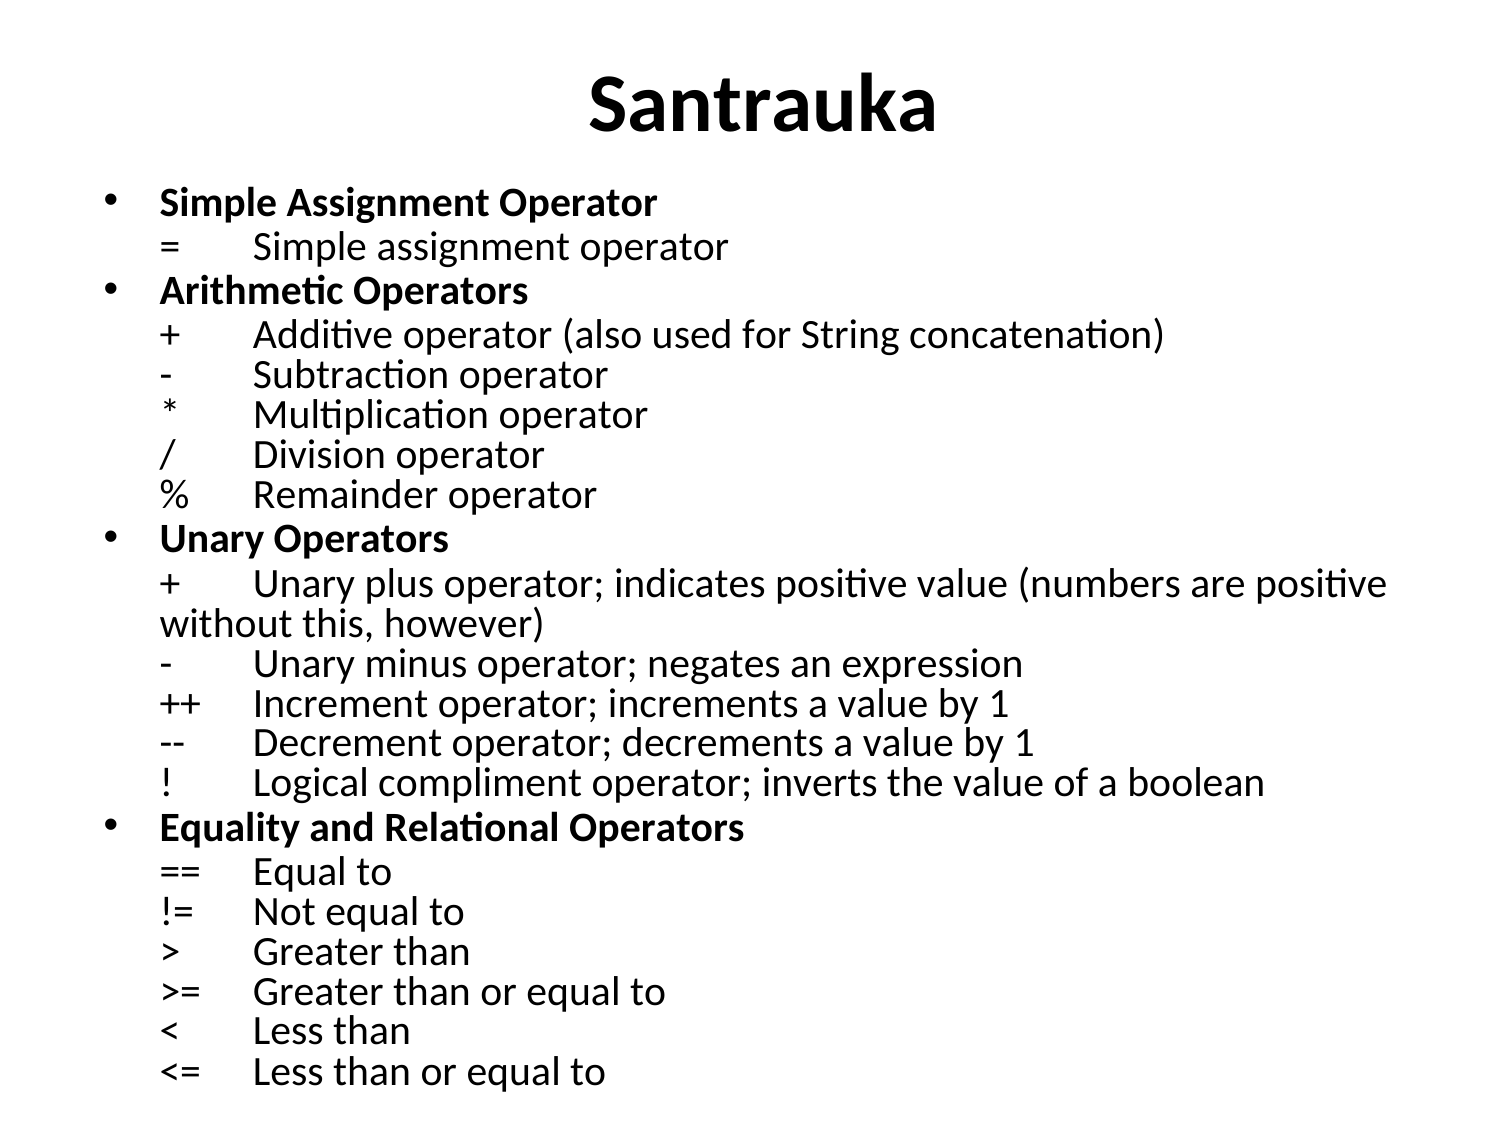

Santrauka
Simple Assignment Operator
	= 	Simple assignment operator
Arithmetic Operators
	+ 	Additive operator (also used for String concatenation)
- 	Subtraction operator
* 	Multiplication operator
/ 	Division operator
% 	Remainder operator
Unary Operators
	+ 	Unary plus operator; indicates positive value (numbers are positive without this, however)
- 	Unary minus operator; negates an expression
++ 	Increment operator; increments a value by 1
-- 	Decrement operator; decrements a value by 1
! 	Logical compliment operator; inverts the value of a boolean
Equality and Relational Operators
	== 	Equal to
!= 	Not equal to
> 	Greater than
>= 	Greater than or equal to
< 	Less than
<= 	Less than or equal to